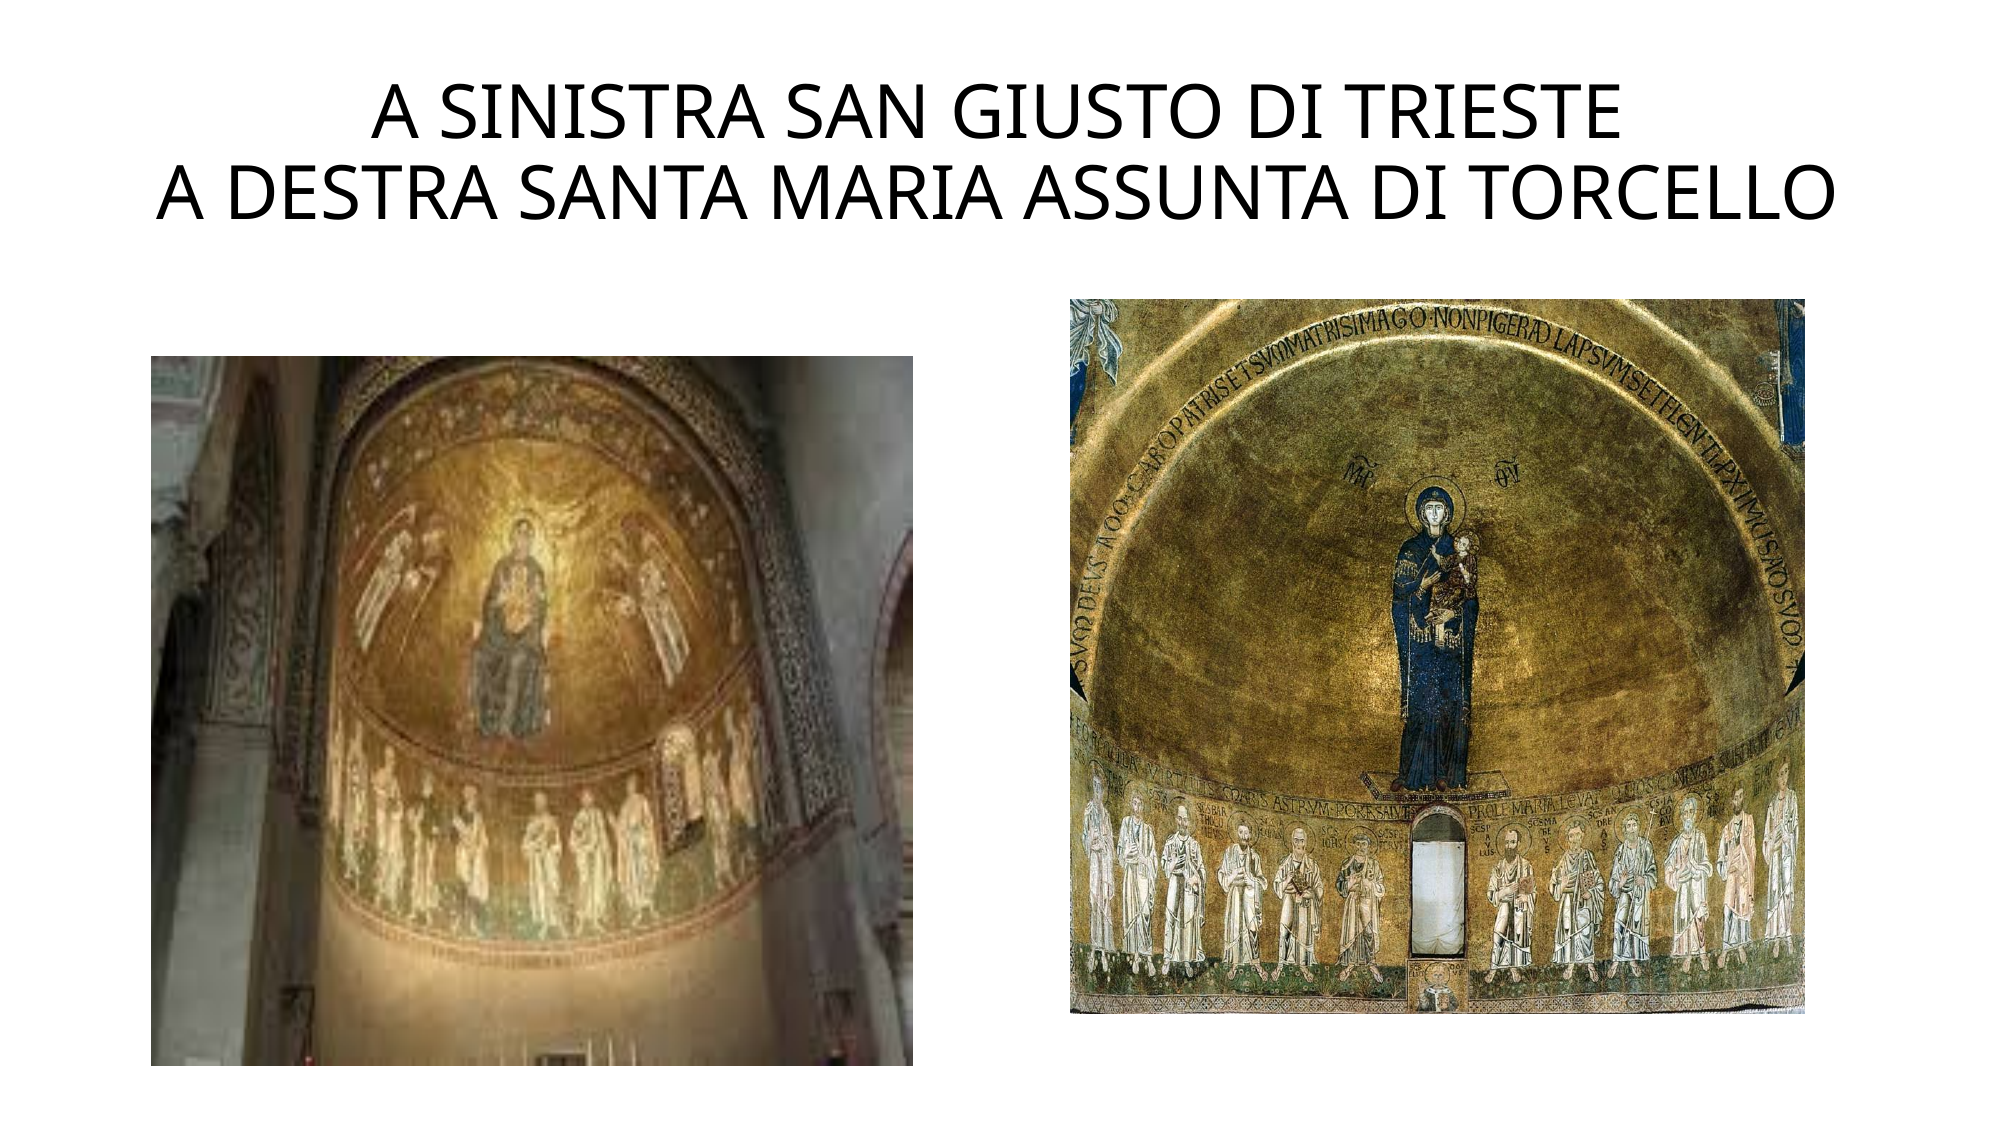

# A SINISTRA SAN GIUSTO DI TRIESTE A DESTRA SANTA MARIA ASSUNTA DI TORCELLO